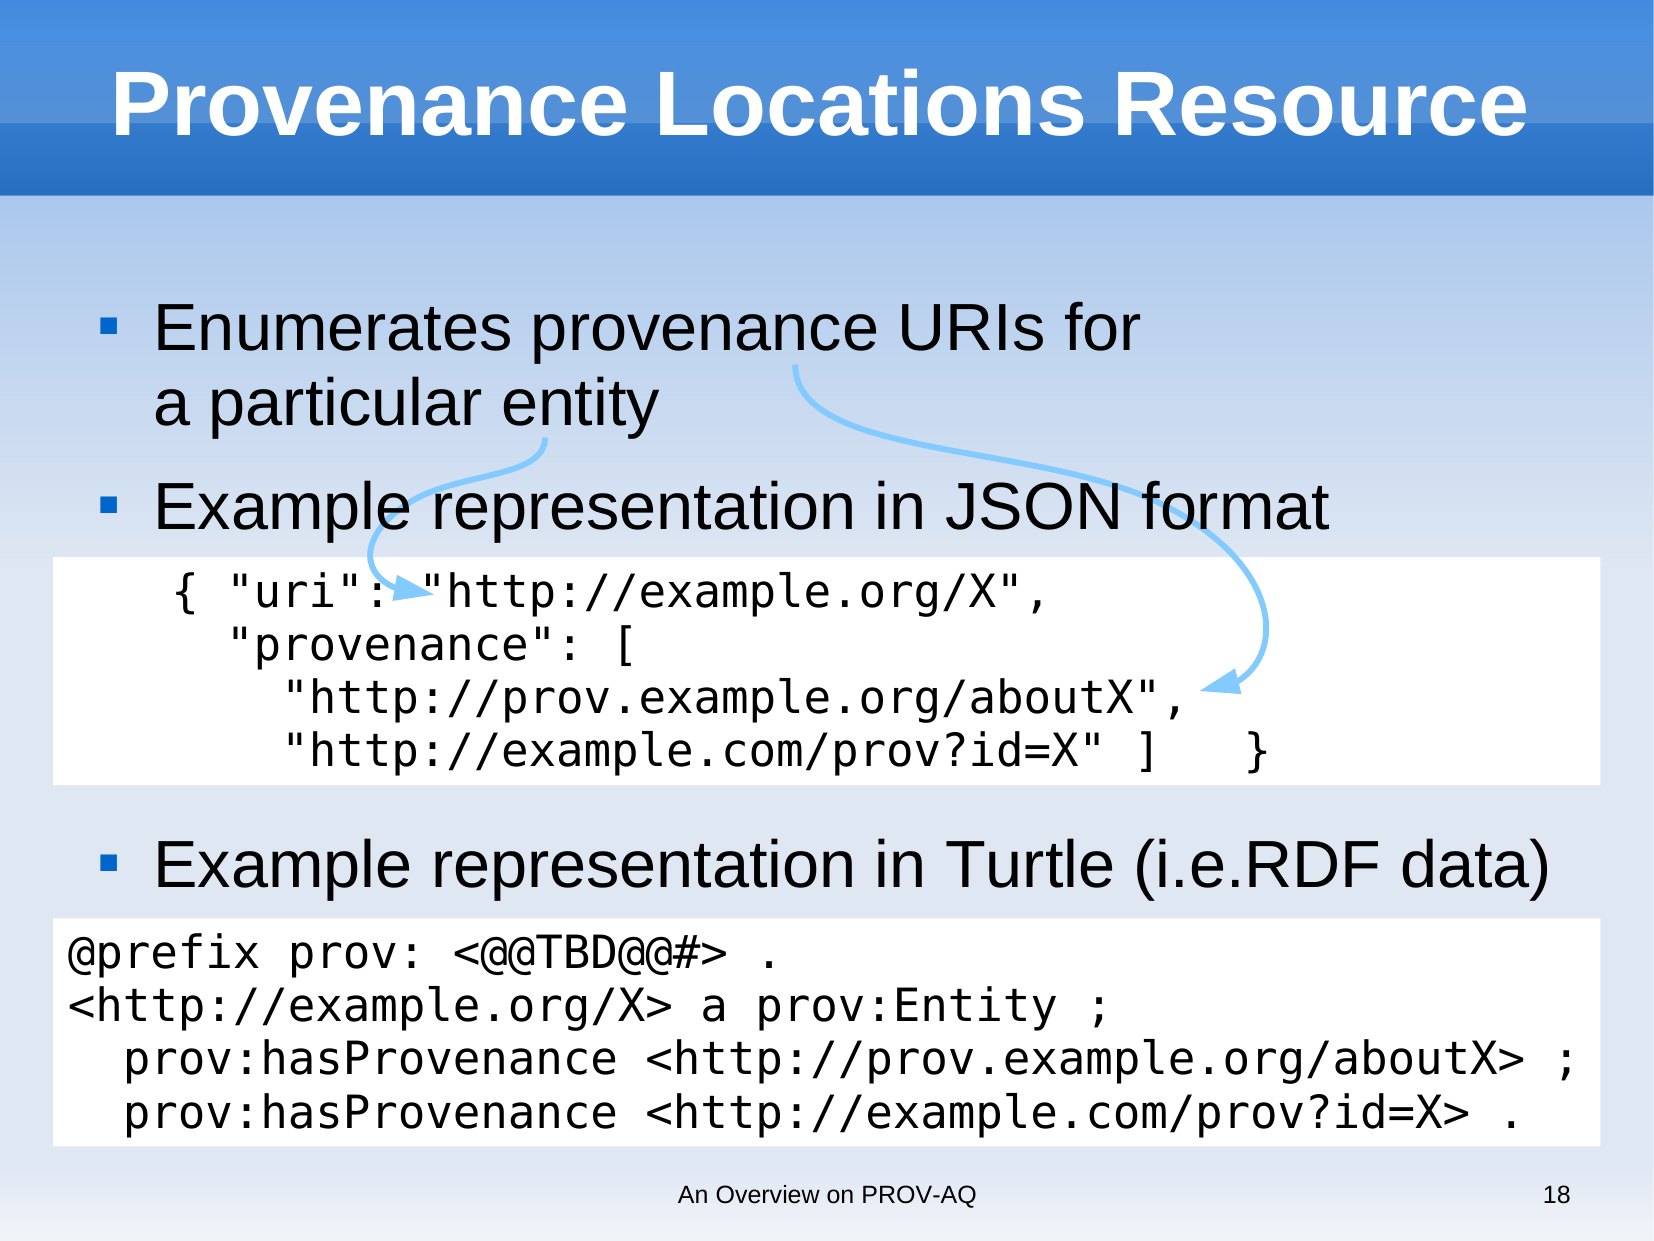

# Provenance Locations Resource
Enumerates provenance URIs for
a particular entity
Example representation in JSON format
Example representation in Turtle (i.e.RDF data)
{ "uri": "http://example.org/X",
 "provenance": [
 "http://prov.example.org/aboutX",
 "http://example.com/prov?id=X" ] }
@prefix prov: <@@TBD@@#> .
<http://example.org/X> a prov:Entity ;
 prov:hasProvenance <http://prov.example.org/aboutX> ;
 prov:hasProvenance <http://example.com/prov?id=X> .
An Overview on PROV-AQ
18